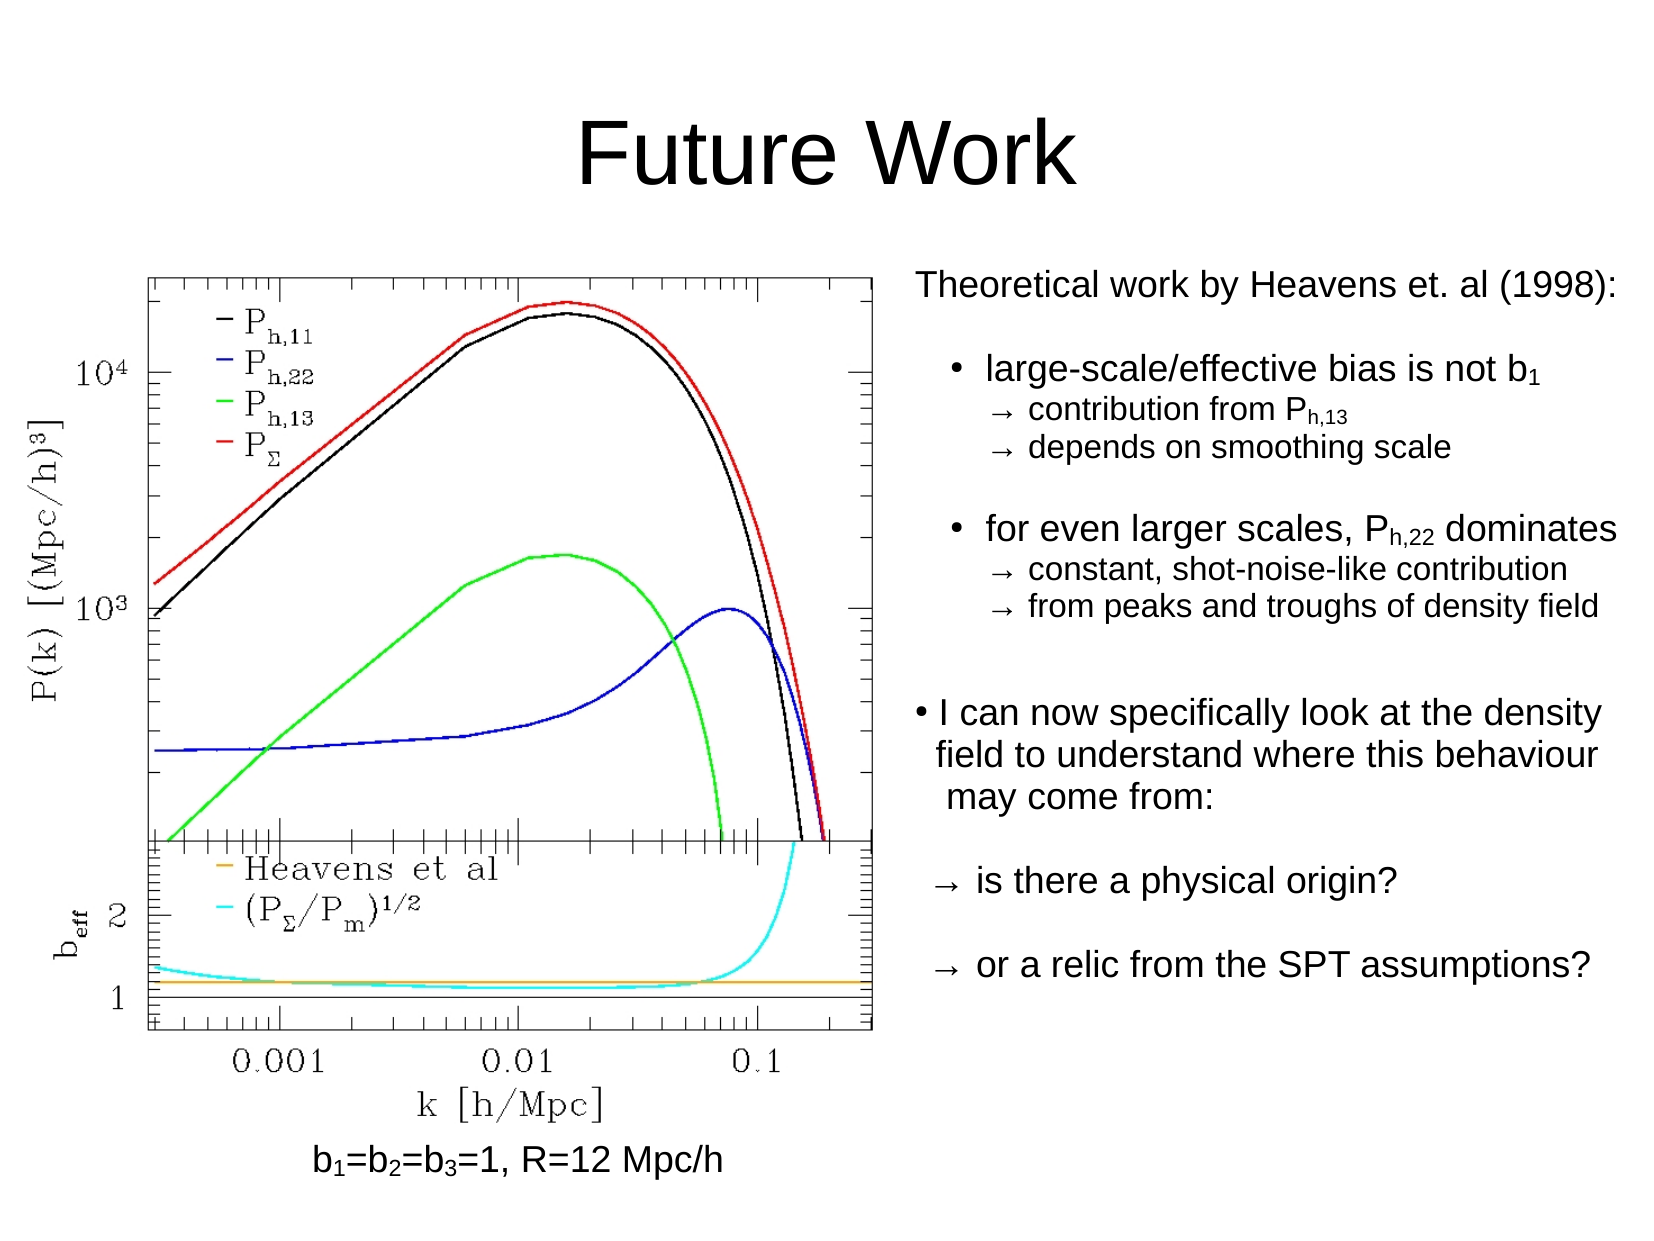

# Future Work
Theoretical work by Heavens et. al (1998):
large-scale/effective bias is not b1
→ contribution from Ph,13
→ depends on smoothing scale
for even larger scales, Ph,22 dominates
→ constant, shot-noise-like contribution
→ from peaks and troughs of density field
 I can now specifically look at the density field to understand where this behaviour may come from:
→ is there a physical origin?
→ or a relic from the SPT assumptions?
b1=b2=b3=1, R=12 Mpc/h